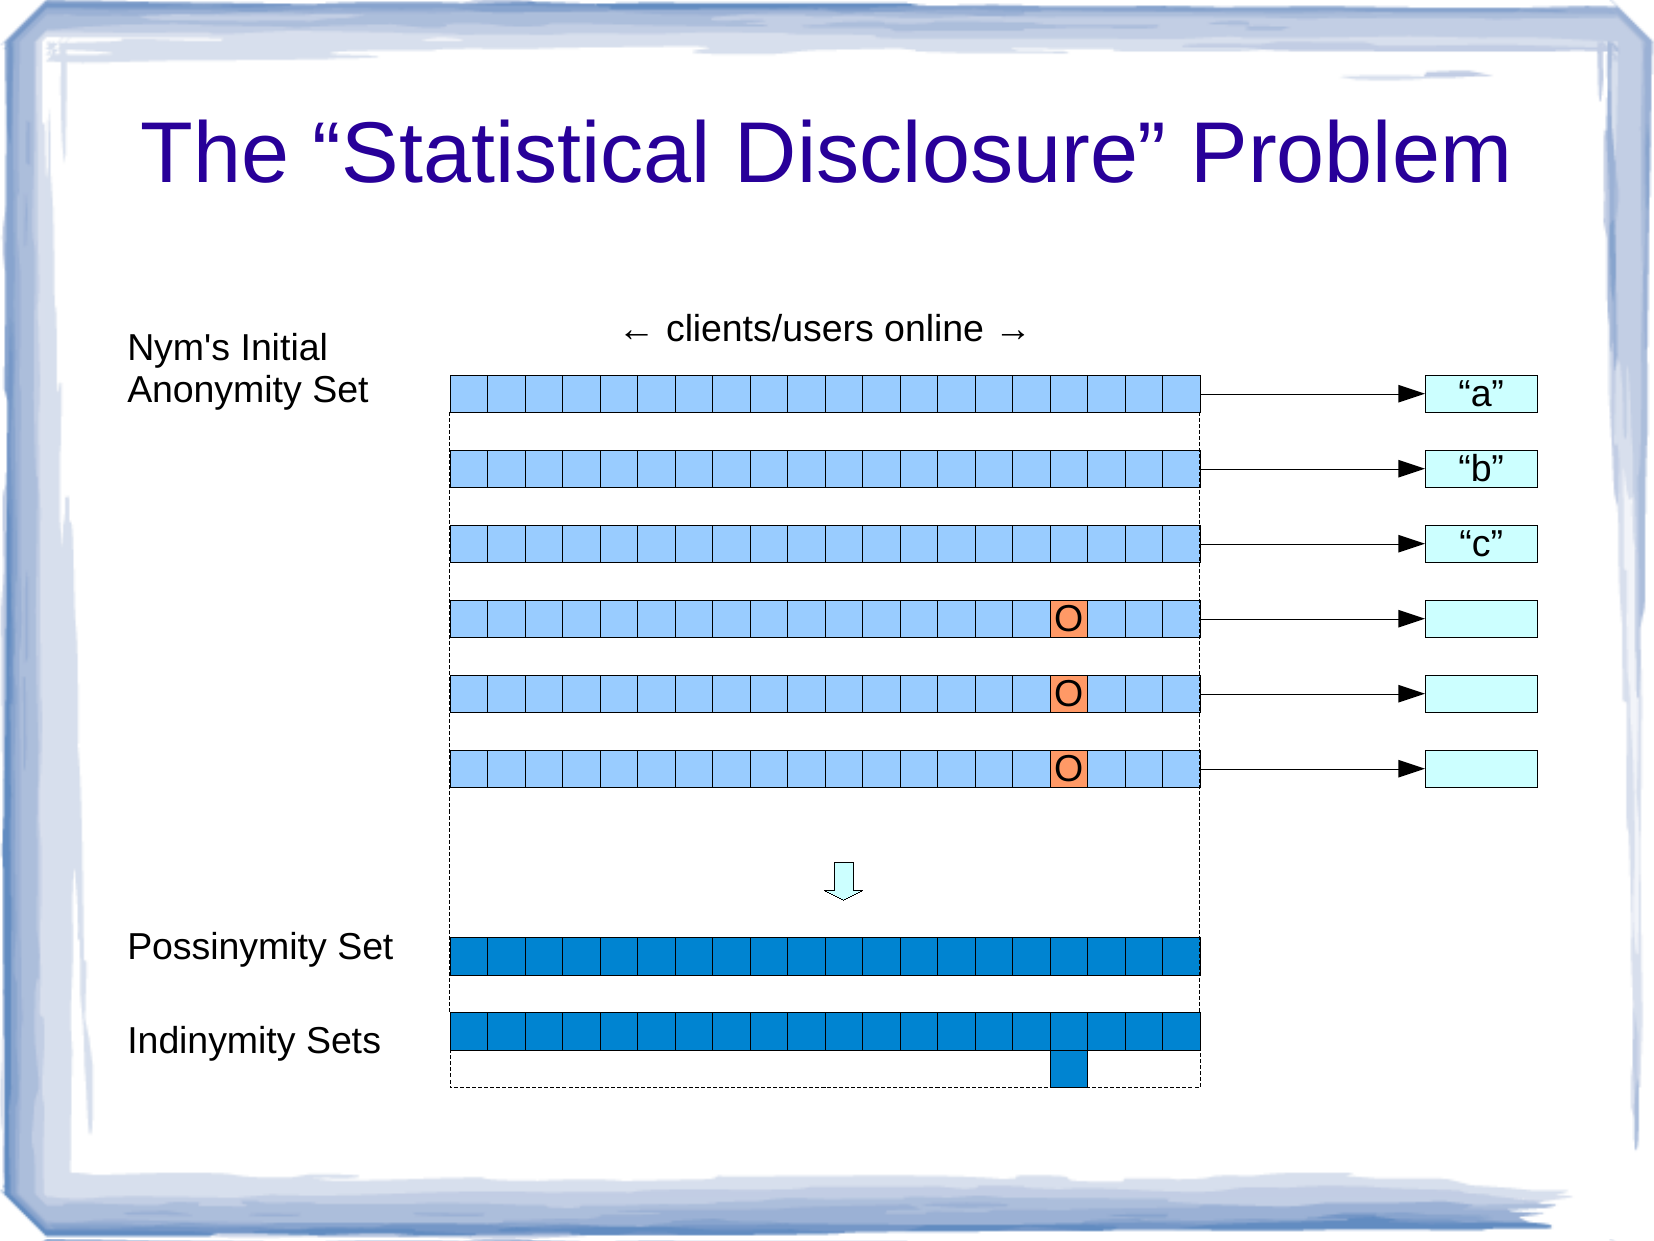

# The “Statistical Disclosure” Problem
← clients/users online →
Nym's Initial
Anonymity Set
“a”
Possinymity Set
Indinymity Sets
“b”
“c”
O
O
O